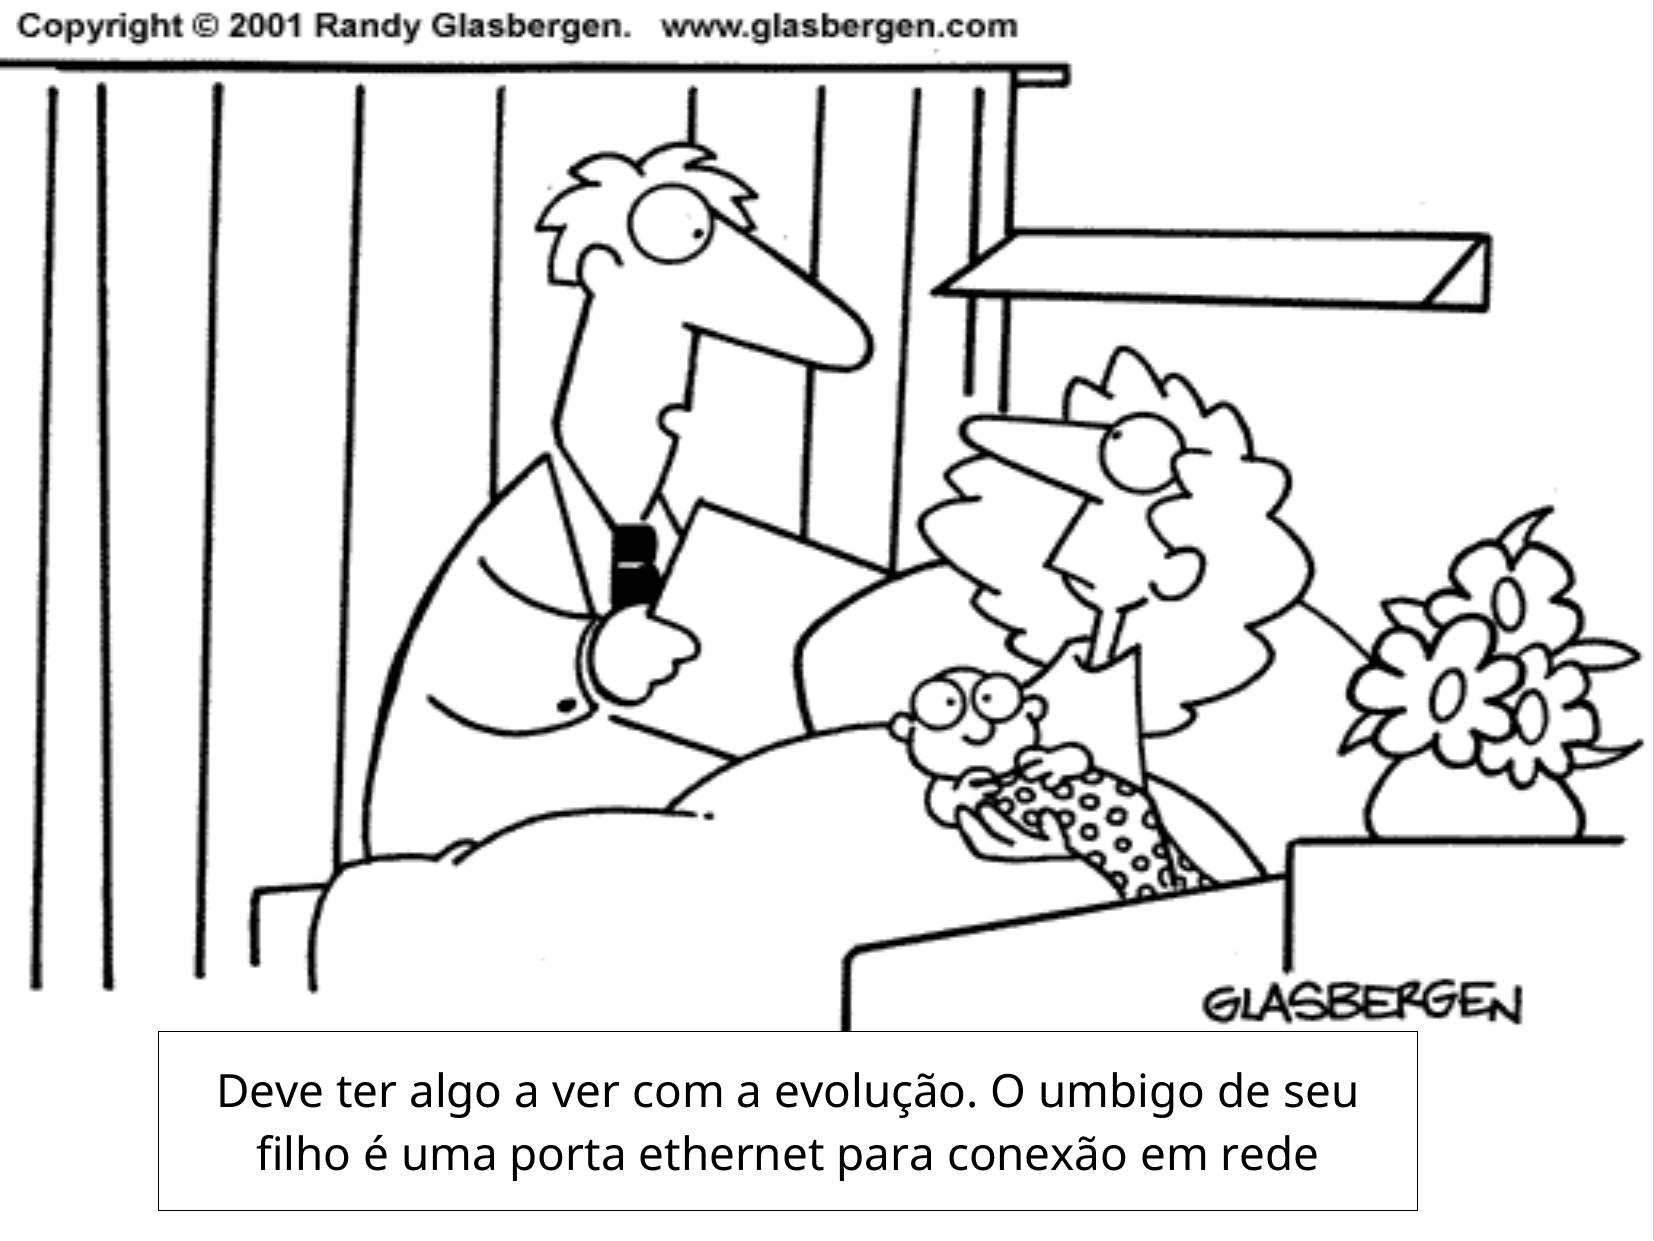

Deve ter algo a ver com a evolução. O umbigo de seu filho é uma porta ethernet para conexão em rede
26